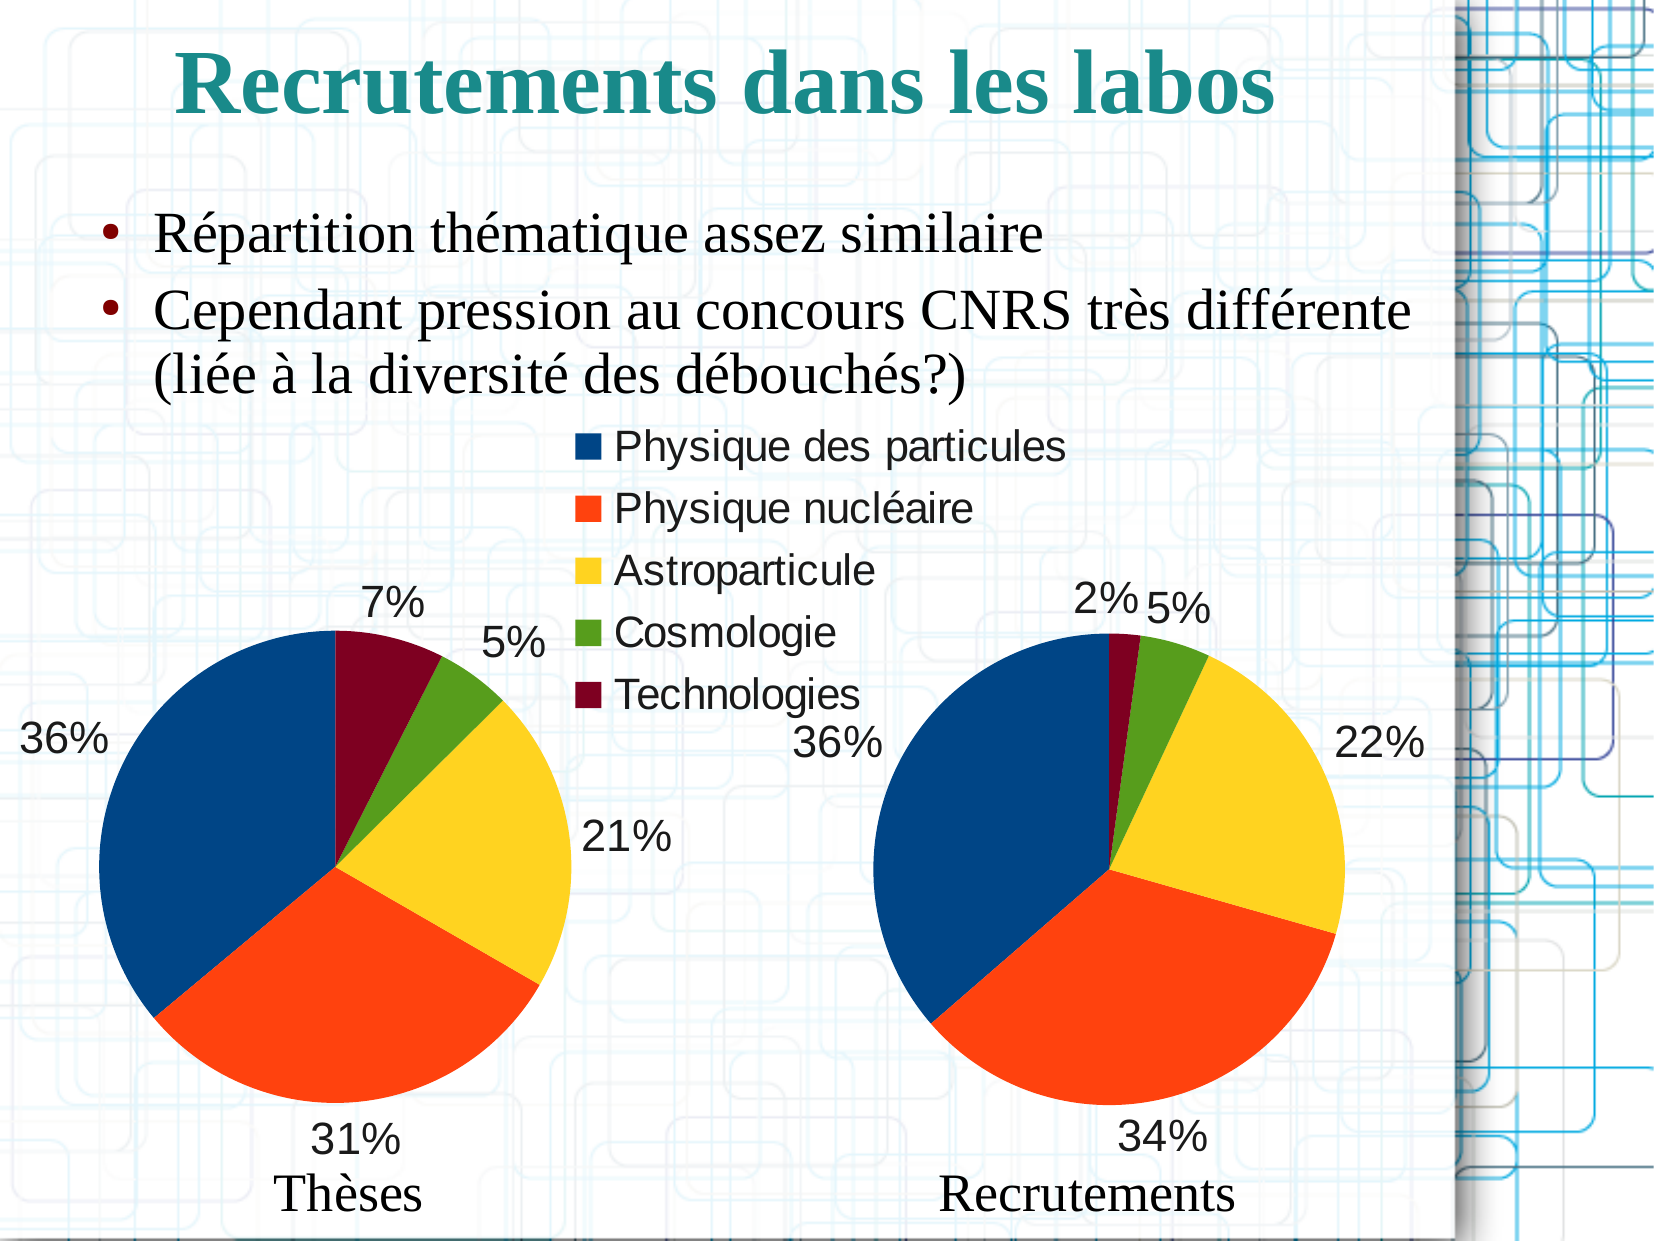

# Recrutements dans les labos
Répartition thématique assez similaire
Cependant pression au concours CNRS très différente
(liée à la diversité des débouchés?)
Thèses
Recrutements